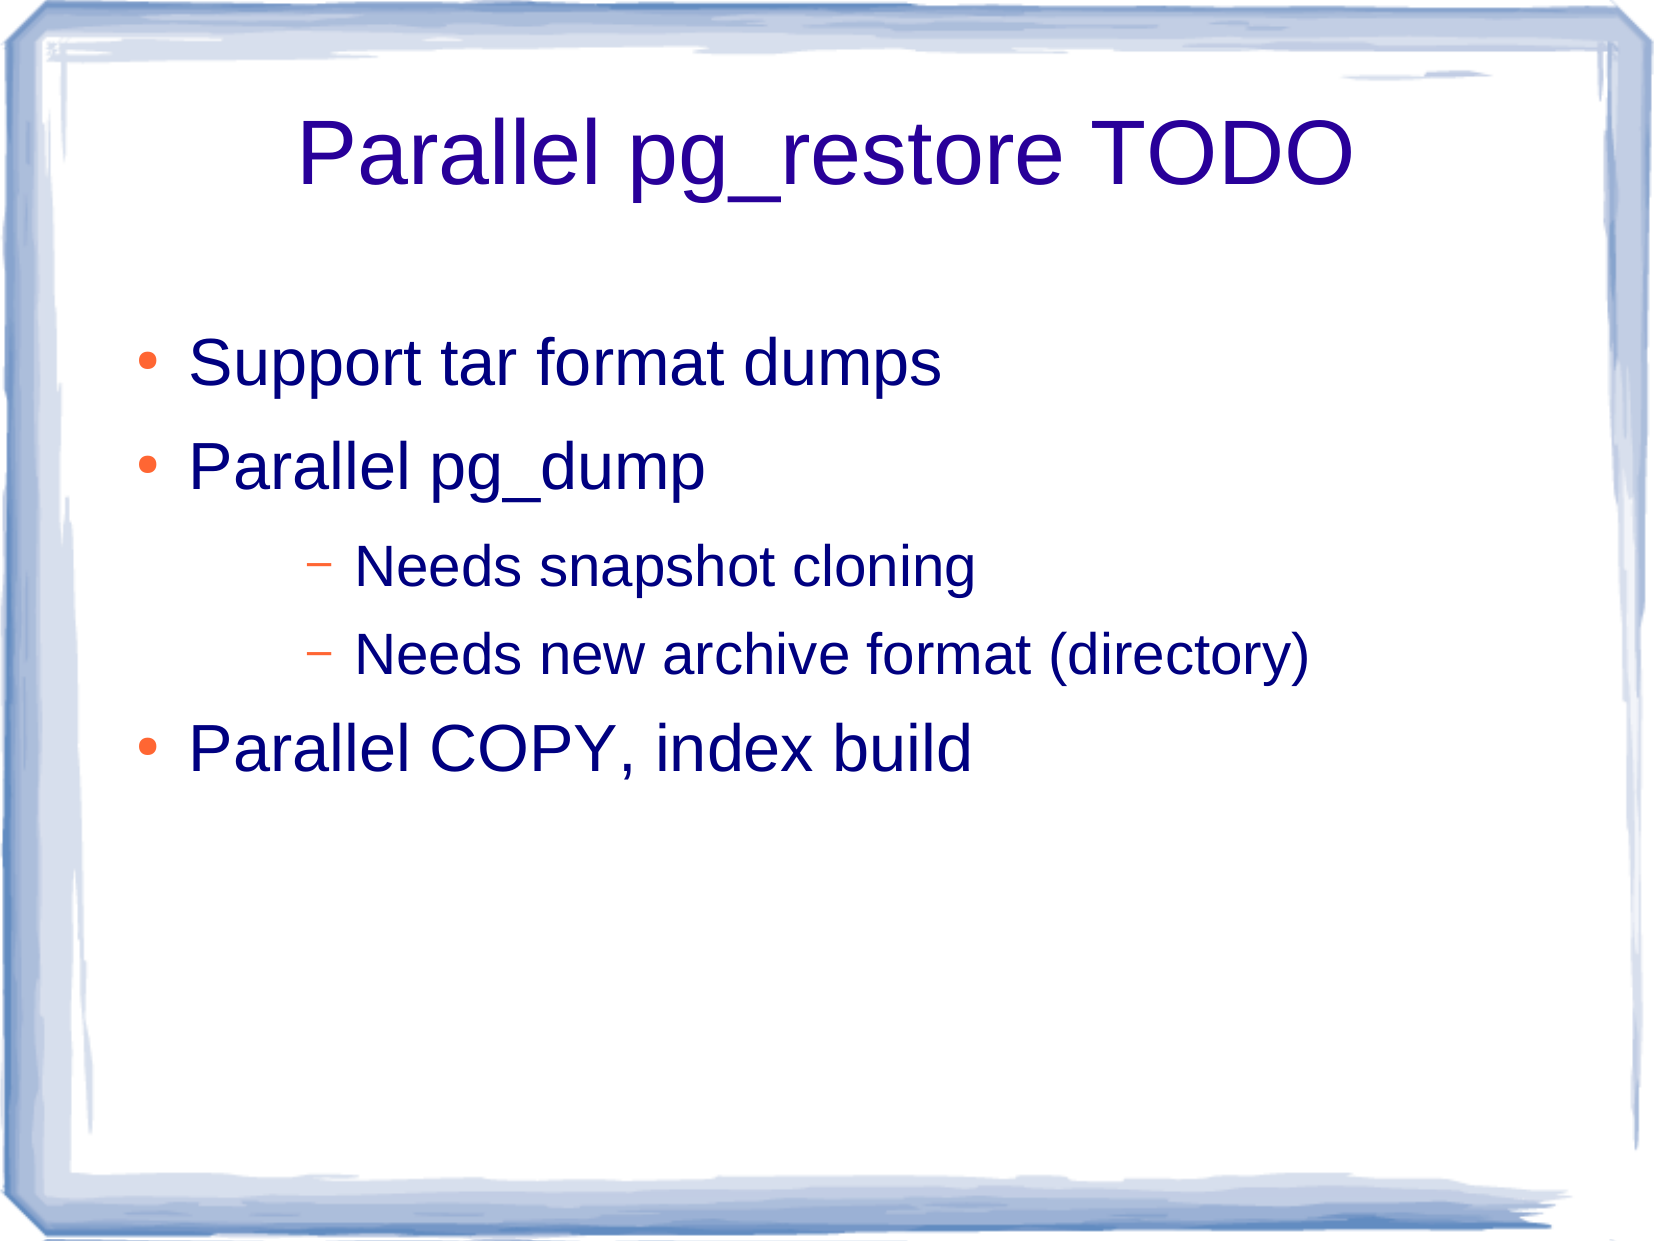

# Parallel pg_restore TODO
Support tar format dumps
Parallel pg_dump
Needs snapshot cloning
Needs new archive format (directory)
Parallel COPY, index build